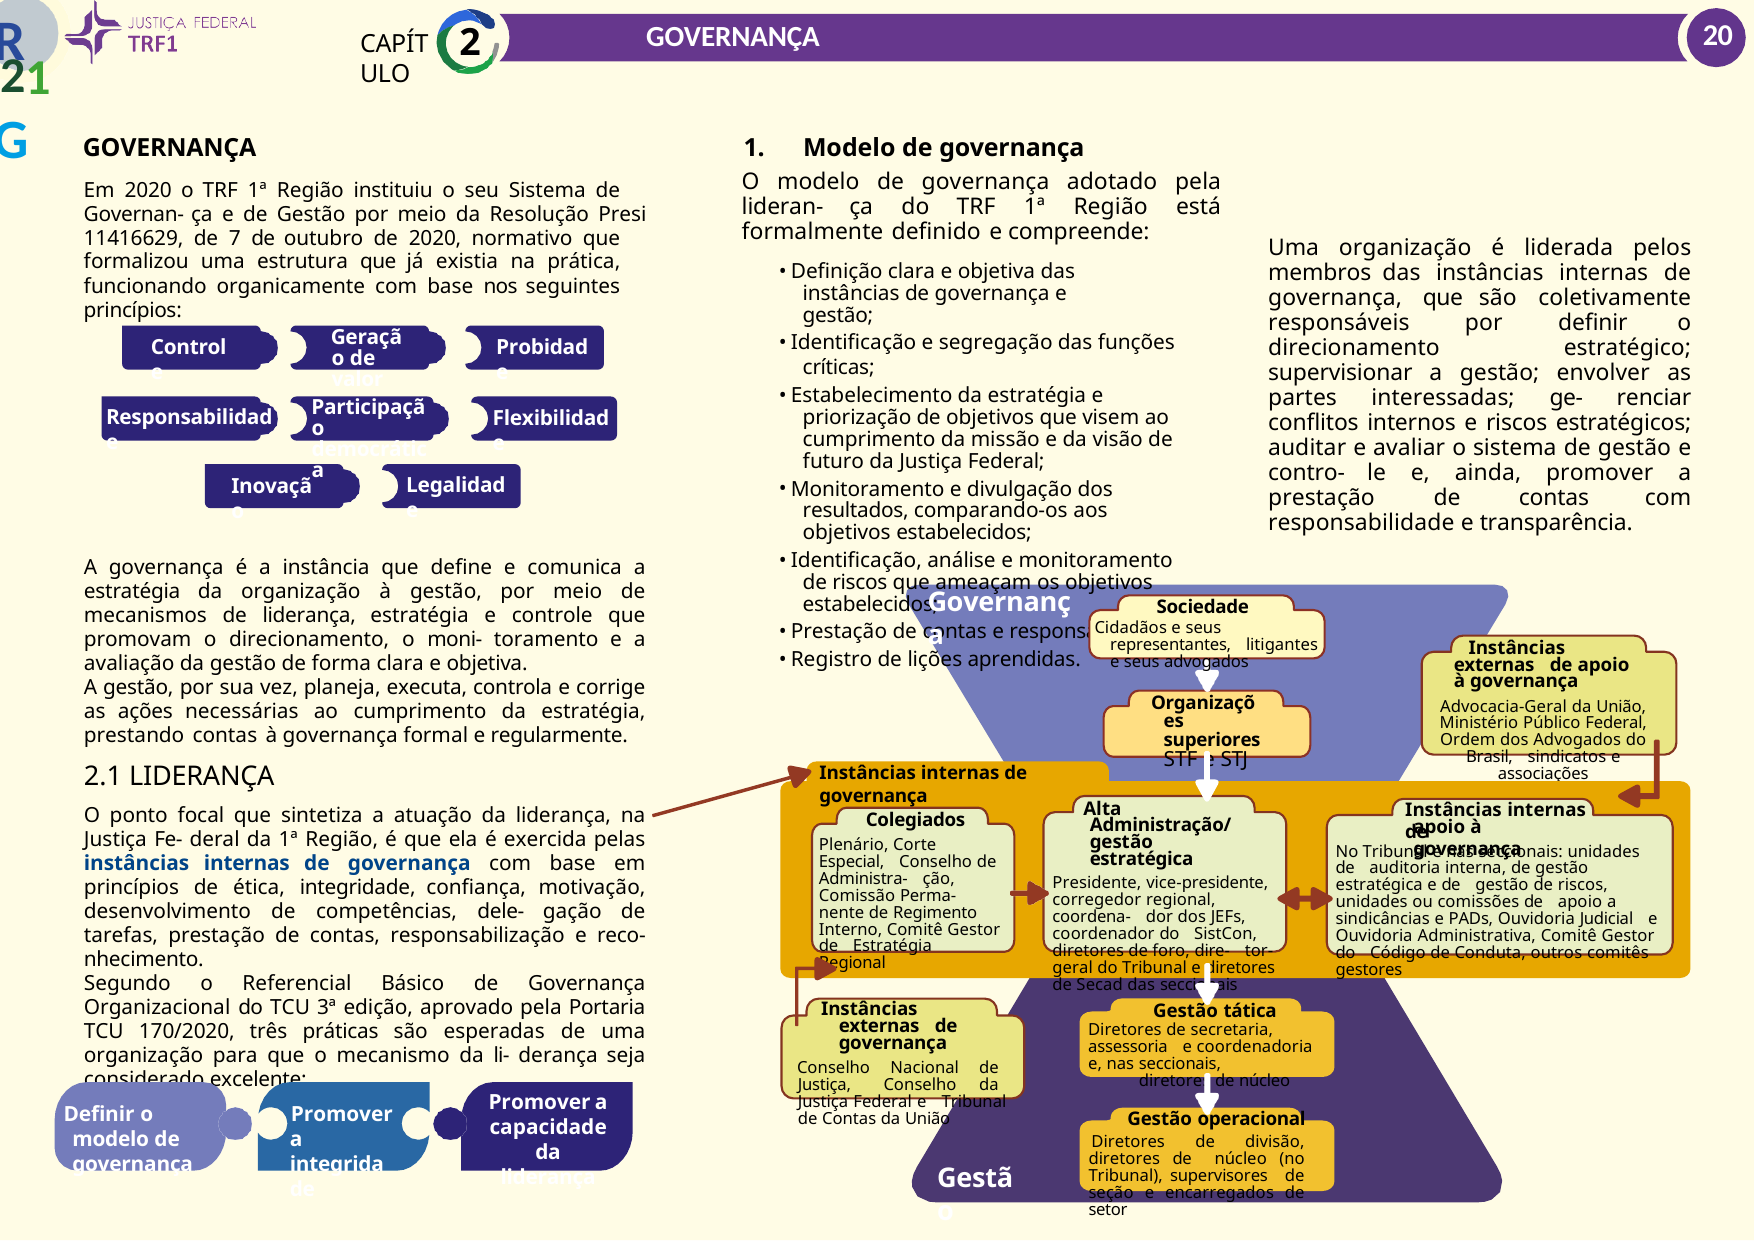

RG
20
21
GOVERNANÇA
2
CAPÍTULO
GOVERNANÇA
Em 2020 o TRF 1ª Região instituiu o seu Sistema de Governan- ça e de Gestão por meio da Resolução Presi 11416629, de 7 de outubro de 2020, normativo que formalizou uma estrutura que já existia na prática, funcionando organicamente com base nos seguintes princípios:
Modelo de governança
O modelo de governança adotado pela lideran- ça do TRF 1ª Região está formalmente definido e compreende:
Definição clara e objetiva das instâncias de governança e gestão;
Identificação e segregação das funções críticas;
Estabelecimento da estratégia e priorização de objetivos que visem ao cumprimento da missão e da visão de futuro da Justiça Federal;
Monitoramento e divulgação dos resultados, comparando-os aos objetivos estabelecidos;
Identificação, análise e monitoramento de riscos que ameaçam os objetivos estabelecidos;
Prestação de contas e responsabilização;
Registro de lições aprendidas.
Uma organização é liderada pelos membros das instâncias internas de governança, que são coletivamente responsáveis por definir o direcionamento estratégico; supervisionar a gestão; envolver as partes interessadas; ge- renciar conflitos internos e riscos estratégicos; auditar e avaliar o sistema de gestão e contro- le e, ainda, promover a prestação de contas com responsabilidade e transparência.
Geração de valor
Controle
Probidade
Participação democrática
Responsabilidade
Flexibilidade
Legalidade
Inovação
A governança é a instância que define e comunica a estratégia da organização à gestão, por meio de mecanismos de liderança, estratégia e controle que promovam o direcionamento, o moni- toramento e a avaliação da gestão de forma clara e objetiva.
A gestão, por sua vez, planeja, executa, controla e corrige as ações necessárias ao cumprimento da estratégia, prestando contas à governança formal e regularmente.
2.1 LIDERANÇA
O ponto focal que sintetiza a atuação da liderança, na Justiça Fe- deral da 1ª Região, é que ela é exercida pelas instâncias internas de governança com base em princípios de ética, integridade, confiança, motivação, desenvolvimento de competências, dele- gação de tarefas, prestação de contas, responsabilização e reco- nhecimento.
Segundo o Referencial Básico de Governança Organizacional do TCU 3ª edição, aprovado pela Portaria TCU 170/2020, três práticas são esperadas de uma organização para que o mecanismo da li- derança seja considerado excelente:
Governança
Sociedade
Cidadãos e seus representantes, litigantes e seus advogados
Instâncias externas de apoio à governança
Advocacia-Geral da União, Ministério Público Federal, Ordem dos Advogados do Brasil, sindicatos e associações
Organizações superiores STF e STJ
Instâncias internas de governança
Alta Administração/ gestão estratégica
Presidente, vice-presidente, corregedor regional, coordena- dor dos JEFs, coordenador do SistCon, diretores de foro, dire- tor-geral do Tribunal e diretores de Secad das seccionais
Instâncias internas de
Colegiados
Plenário, Corte Especial, Conselho de Administra- ção, Comissão Perma- nente de Regimento Interno, Comitê Gestor de Estratégia Regional
apoio à governança
No Tribunal e nas seccionais: unidades de auditoria interna, de gestão estratégica e de gestão de riscos, unidades ou comissões de apoio a sindicâncias e PADs, Ouvidoria Judicial e Ouvidoria Administrativa, Comitê Gestor do Código de Conduta, outros comitês gestores
Instâncias externas de governança
Conselho Nacional de Justiça, Conselho da Justiça Federal e Tribunal de Contas da União
Gestão tática Diretores de secretaria, assessoria e coordenadoria e, nas seccionais,
diretores de núcleo
Promover a capacidade da liderança
Definir o modelo de governança
Promover a integridade
Gestão operacional
Diretores de divisão, diretores de núcleo (no Tribunal), supervisores de seção e encarregados de setor
Gestão